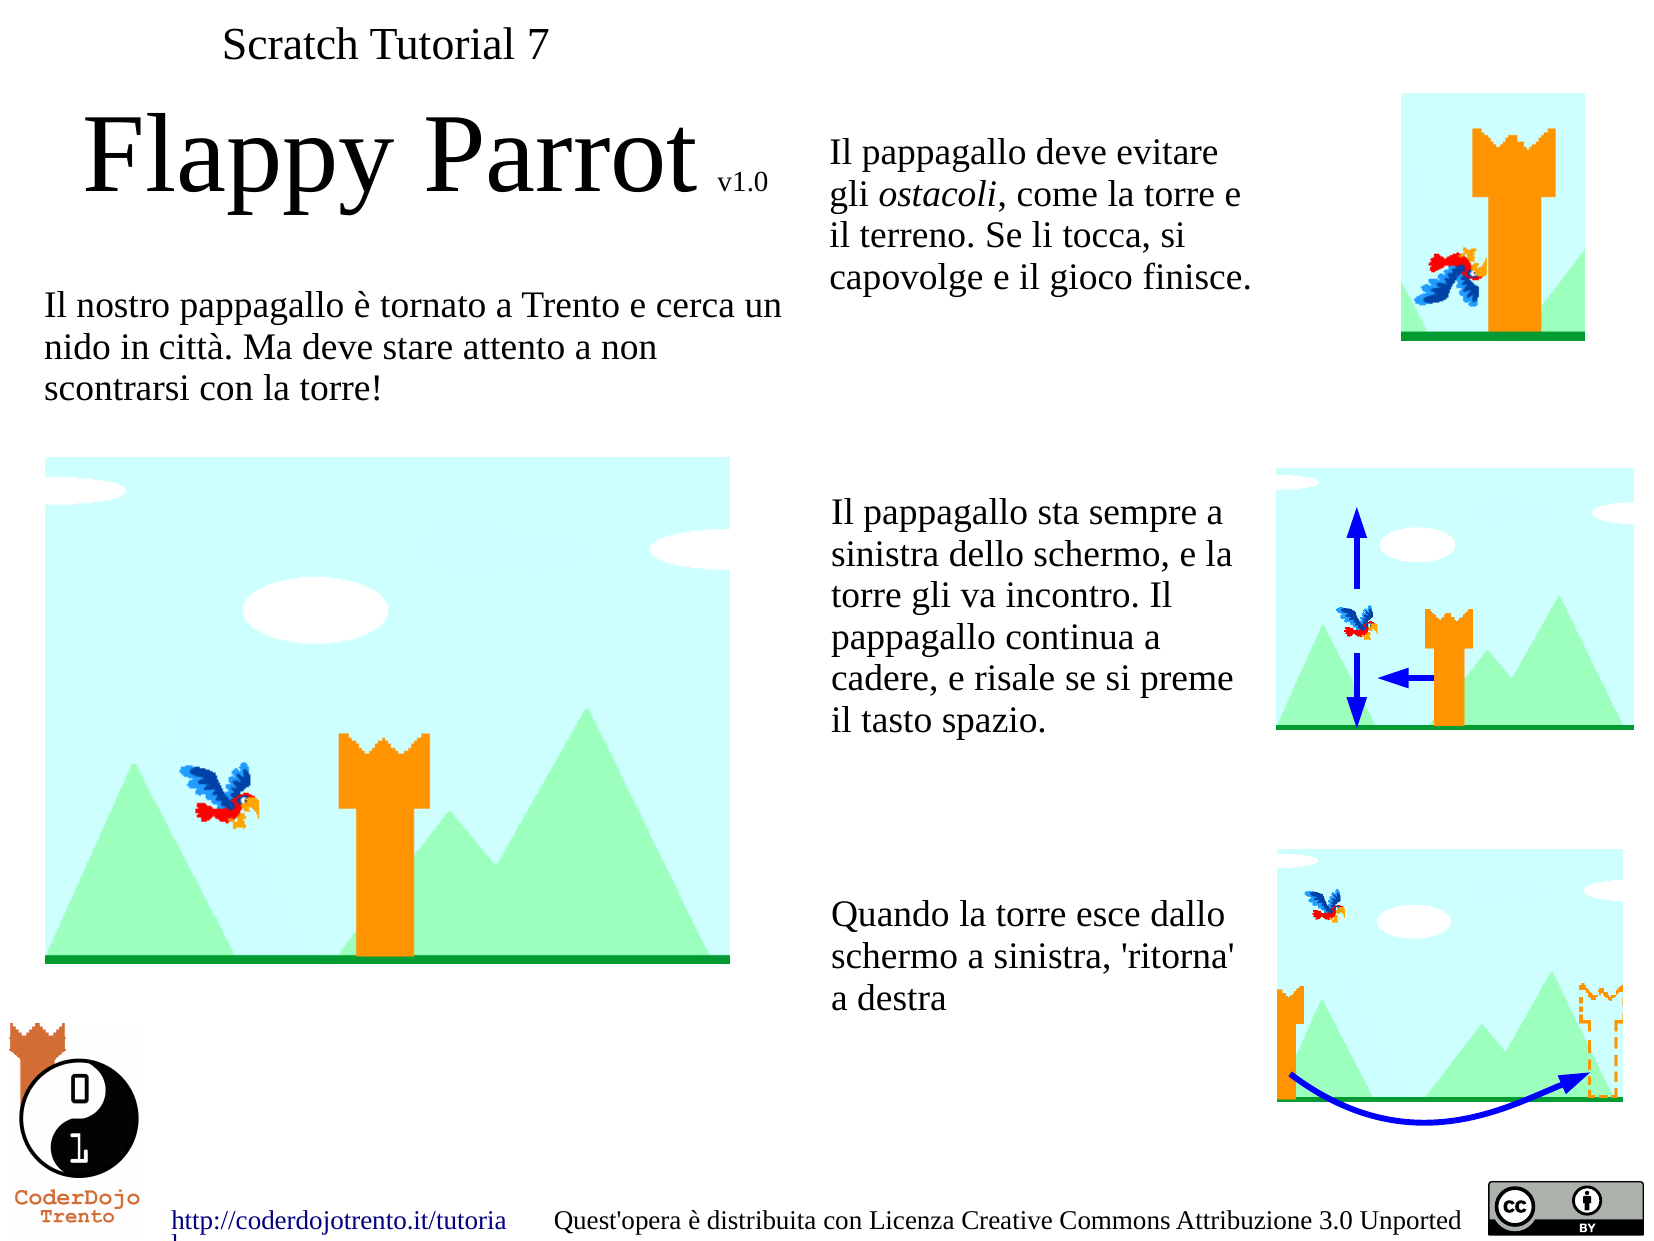

Scratch Tutorial 7
Flappy Parrot v1.0
Il pappagallo deve evitare gli ostacoli, come la torre e il terreno. Se li tocca, si capovolge e il gioco finisce.
Il nostro pappagallo è tornato a Trento e cerca un nido in città. Ma deve stare attento a non scontrarsi con la torre!
Il pappagallo sta sempre a sinistra dello schermo, e la torre gli va incontro. Il pappagallo continua a cadere, e risale se si preme il tasto spazio.
Quando la torre esce dallo schermo a sinistra, 'ritorna' a destra
http://coderdojotrento.it/tutorial
 Quest'opera è distribuita con Licenza Creative Commons Attribuzione 3.0 Unported